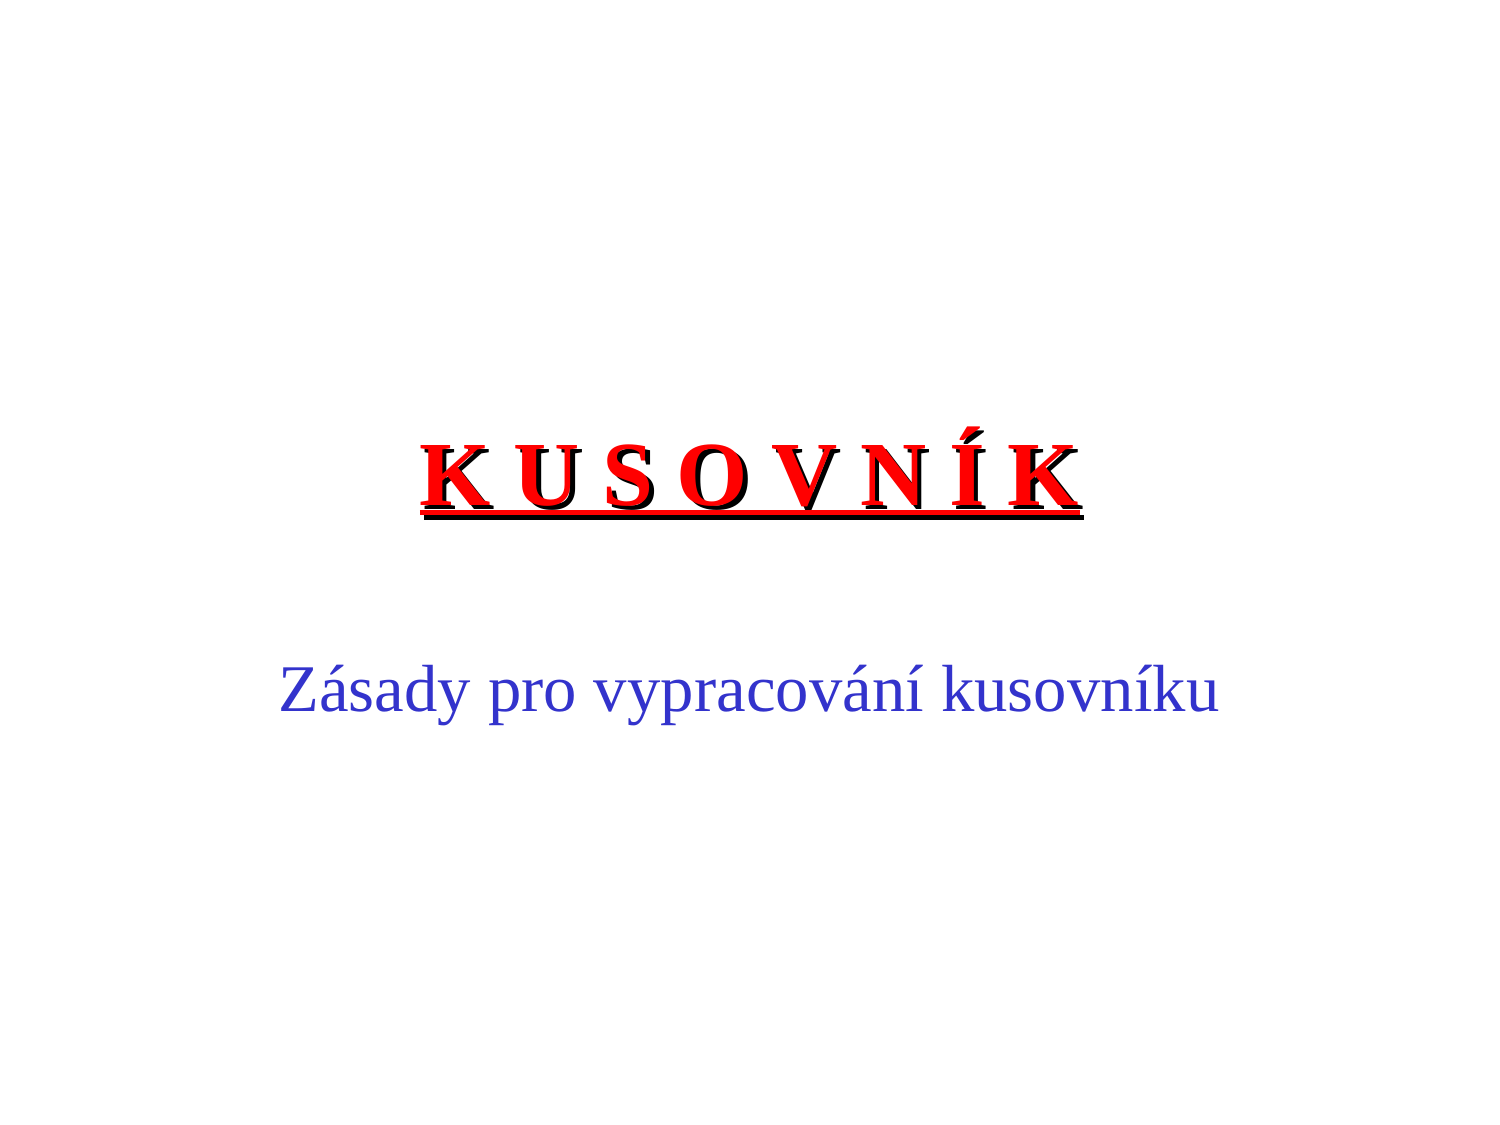

# K U S O V N Í K
Zásady pro vypracování kusovníku